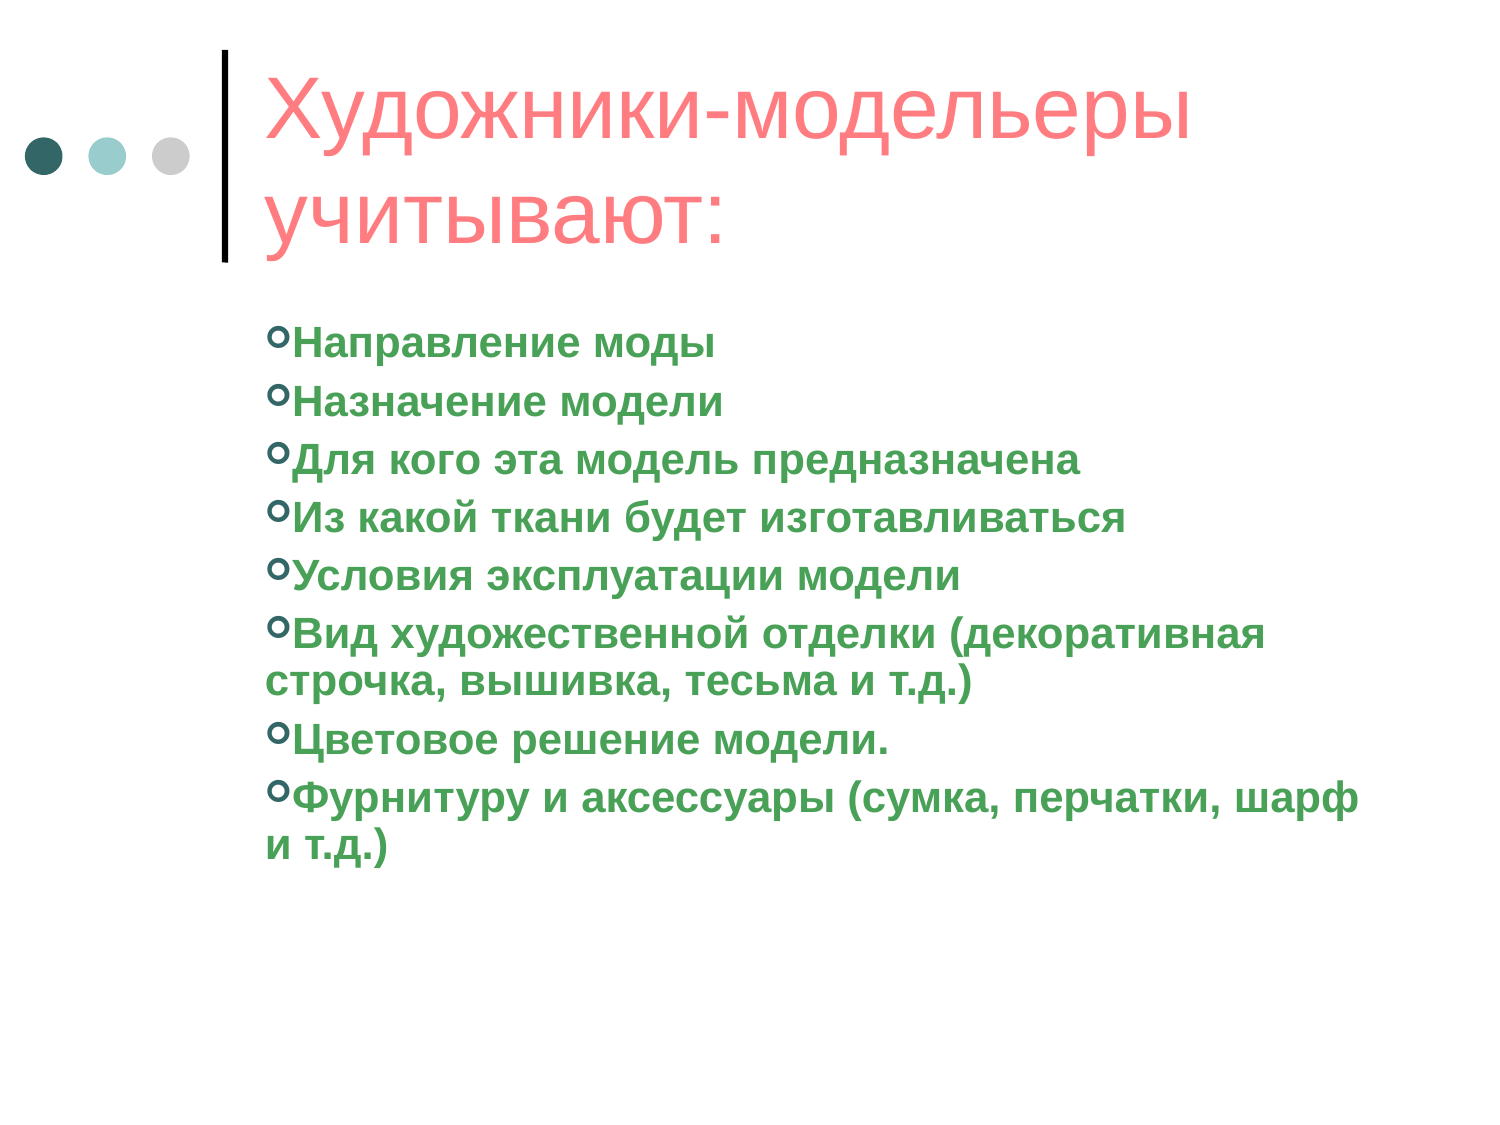

# Художники-модельеры учитывают:
Направление моды
Назначение модели
Для кого эта модель предназначена
Из какой ткани будет изготавливаться
Условия эксплуатации модели
Вид художественной отделки (декоративная строчка, вышивка, тесьма и т.д.)
Цветовое решение модели.
Фурнитуру и аксессуары (сумка, перчатки, шарф и т.д.)